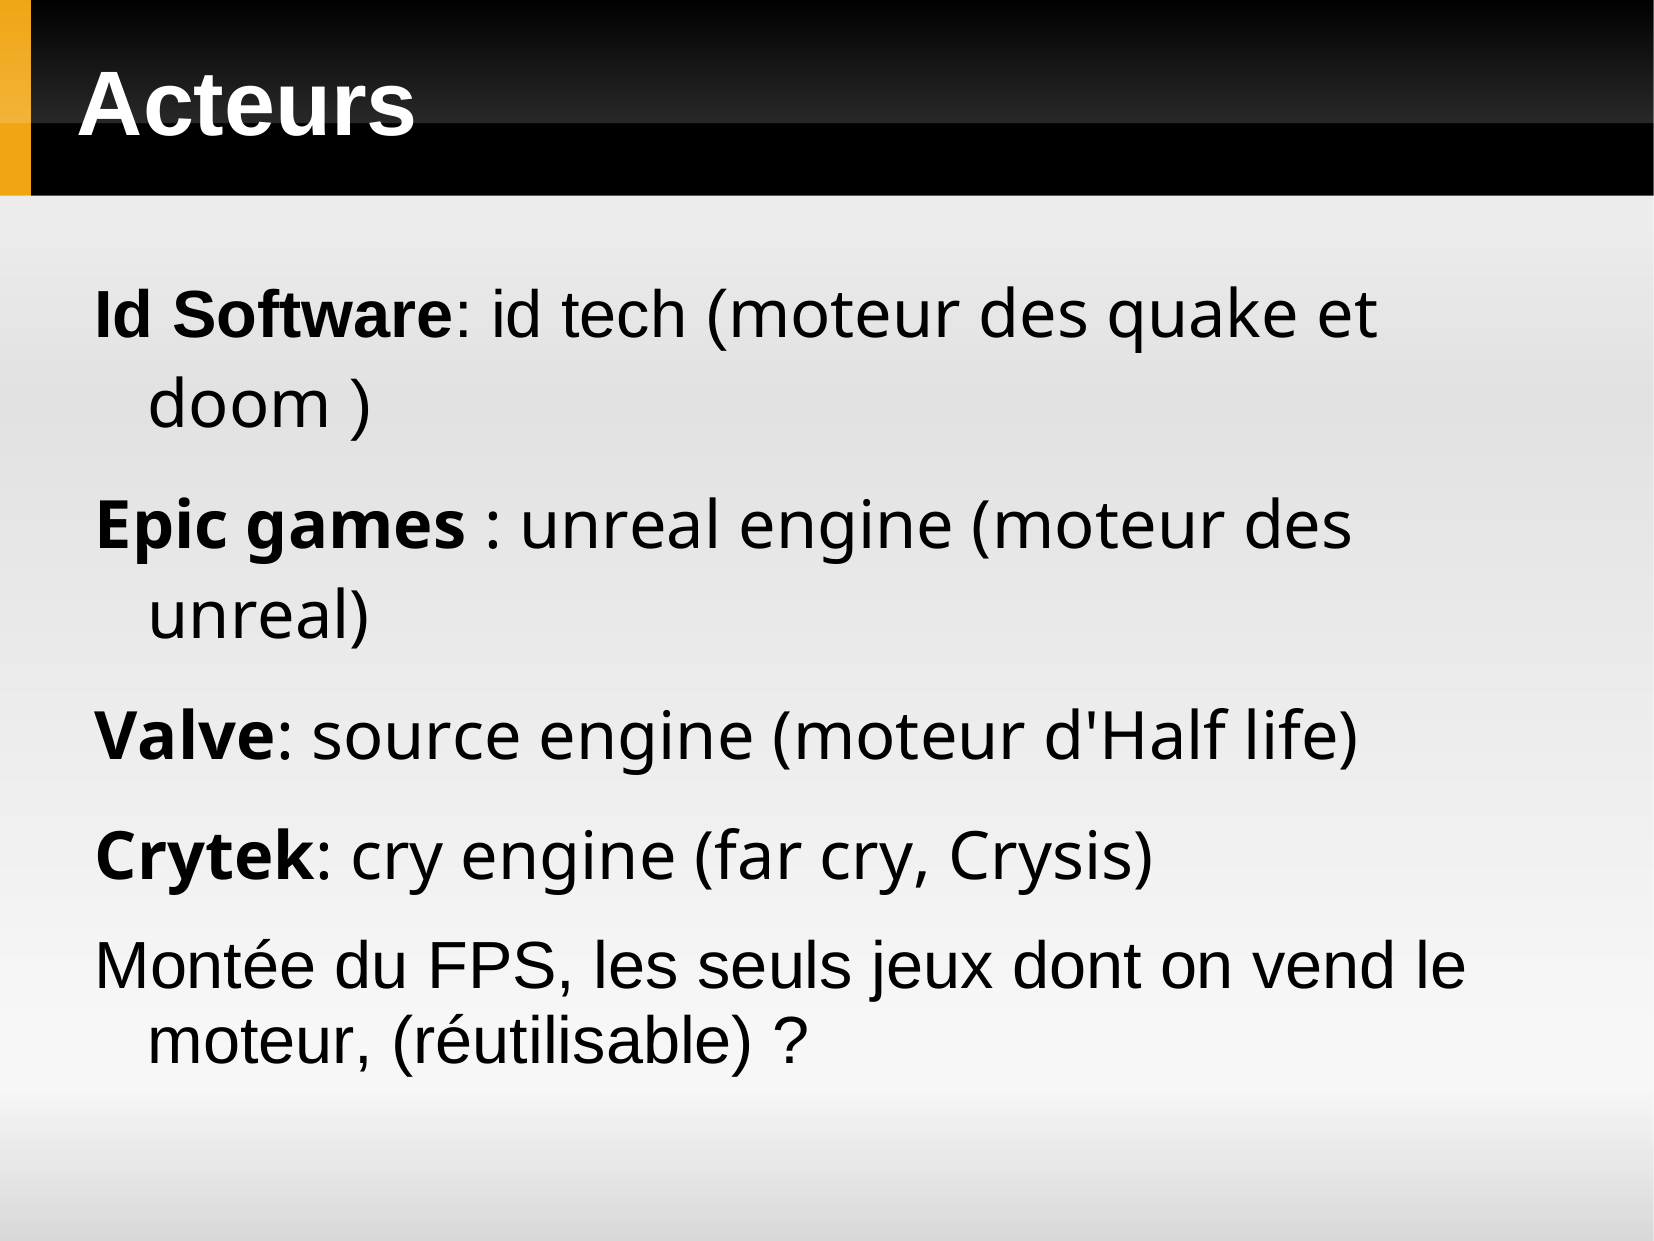

# Acteurs
Id Software: id tech (moteur des quake et doom )
Epic games : unreal engine (moteur des unreal)
Valve: source engine (moteur d'Half life)
Crytek: cry engine (far cry, Crysis)
Montée du FPS, les seuls jeux dont on vend le moteur, (réutilisable) ?